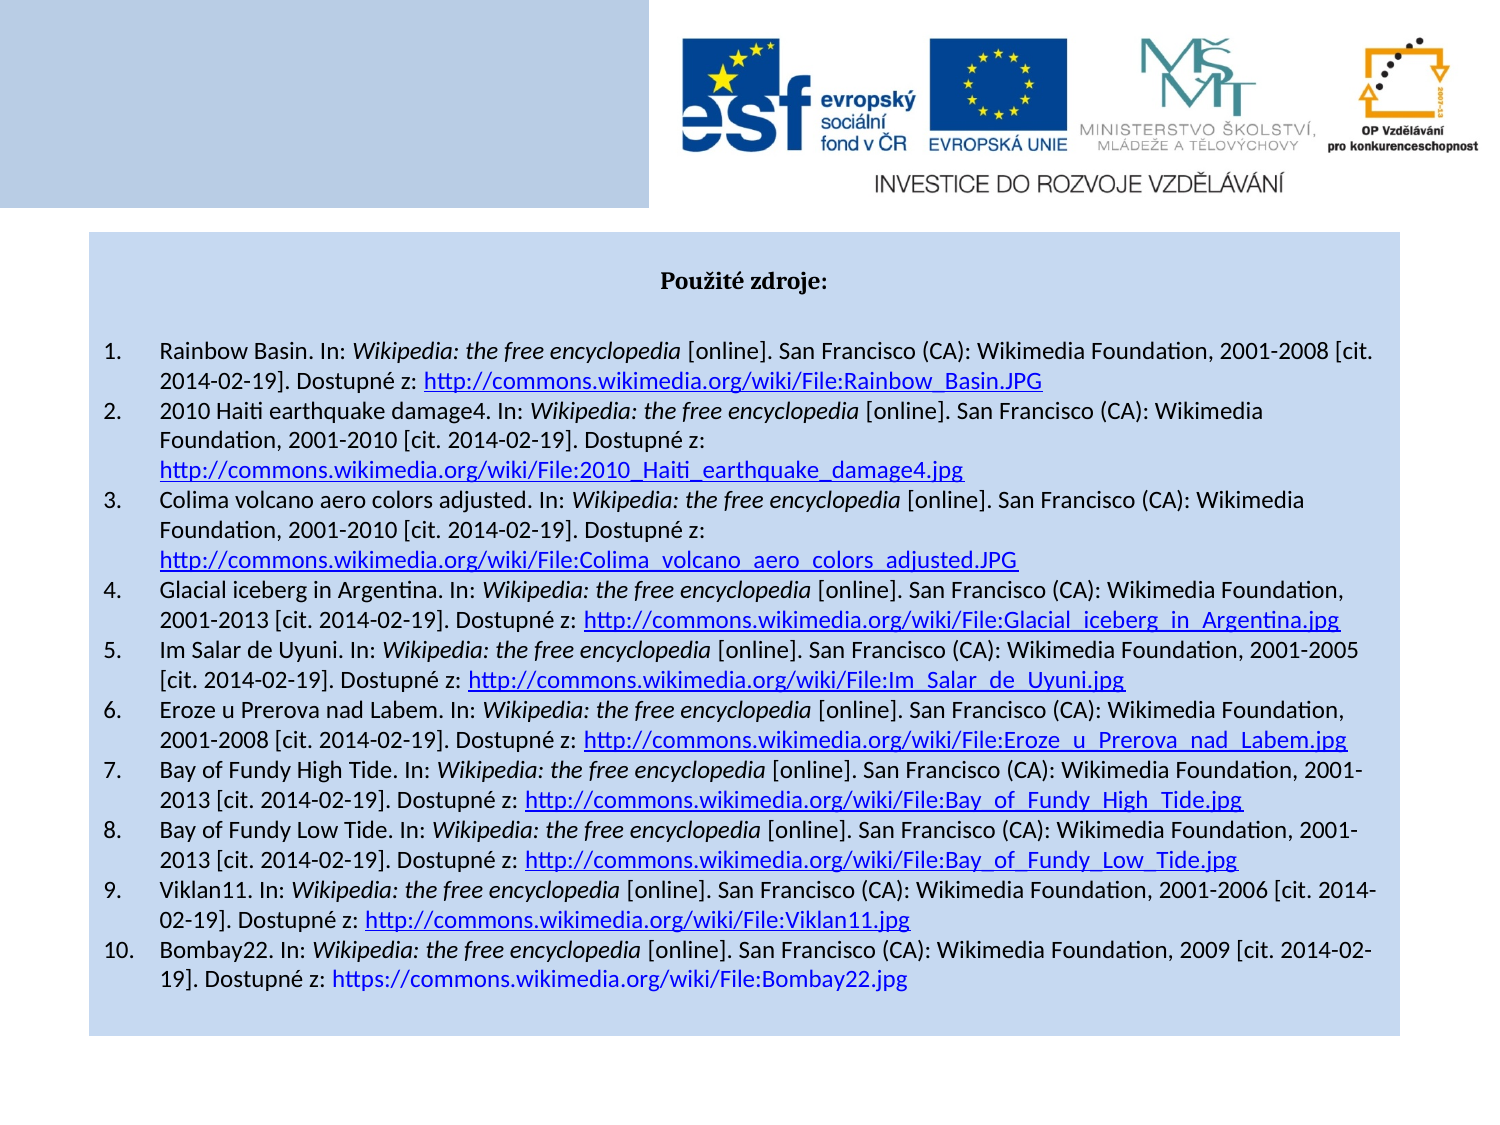

| Použité zdroje: |
| --- |
| Rainbow Basin. In: Wikipedia: the free encyclopedia [online]. San Francisco (CA): Wikimedia Foundation, 2001-2008 [cit. 2014-02-19]. Dostupné z: http://commons.wikimedia.org/wiki/File:Rainbow\_Basin.JPG 2010 Haiti earthquake damage4. In: Wikipedia: the free encyclopedia [online]. San Francisco (CA): Wikimedia Foundation, 2001-2010 [cit. 2014-02-19]. Dostupné z: http://commons.wikimedia.org/wiki/File:2010\_Haiti\_earthquake\_damage4.jpg Colima volcano aero colors adjusted. In: Wikipedia: the free encyclopedia [online]. San Francisco (CA): Wikimedia Foundation, 2001-2010 [cit. 2014-02-19]. Dostupné z: http://commons.wikimedia.org/wiki/File:Colima\_volcano\_aero\_colors\_adjusted.JPG Glacial iceberg in Argentina. In: Wikipedia: the free encyclopedia [online]. San Francisco (CA): Wikimedia Foundation, 2001-2013 [cit. 2014-02-19]. Dostupné z: http://commons.wikimedia.org/wiki/File:Glacial\_iceberg\_in\_Argentina.jpg Im Salar de Uyuni. In: Wikipedia: the free encyclopedia [online]. San Francisco (CA): Wikimedia Foundation, 2001-2005 [cit. 2014-02-19]. Dostupné z: http://commons.wikimedia.org/wiki/File:Im\_Salar\_de\_Uyuni.jpg Eroze u Prerova nad Labem. In: Wikipedia: the free encyclopedia [online]. San Francisco (CA): Wikimedia Foundation, 2001-2008 [cit. 2014-02-19]. Dostupné z: http://commons.wikimedia.org/wiki/File:Eroze\_u\_Prerova\_nad\_Labem.jpg Bay of Fundy High Tide. In: Wikipedia: the free encyclopedia [online]. San Francisco (CA): Wikimedia Foundation, 2001-2013 [cit. 2014-02-19]. Dostupné z: http://commons.wikimedia.org/wiki/File:Bay\_of\_Fundy\_High\_Tide.jpg Bay of Fundy Low Tide. In: Wikipedia: the free encyclopedia [online]. San Francisco (CA): Wikimedia Foundation, 2001-2013 [cit. 2014-02-19]. Dostupné z: http://commons.wikimedia.org/wiki/File:Bay\_of\_Fundy\_Low\_Tide.jpg Viklan11. In: Wikipedia: the free encyclopedia [online]. San Francisco (CA): Wikimedia Foundation, 2001-2006 [cit. 2014-02-19]. Dostupné z: http://commons.wikimedia.org/wiki/File:Viklan11.jpg Bombay22. In: Wikipedia: the free encyclopedia [online]. San Francisco (CA): Wikimedia Foundation, 2009 [cit. 2014-02-19]. Dostupné z: https://commons.wikimedia.org/wiki/File:Bombay22.jpg |